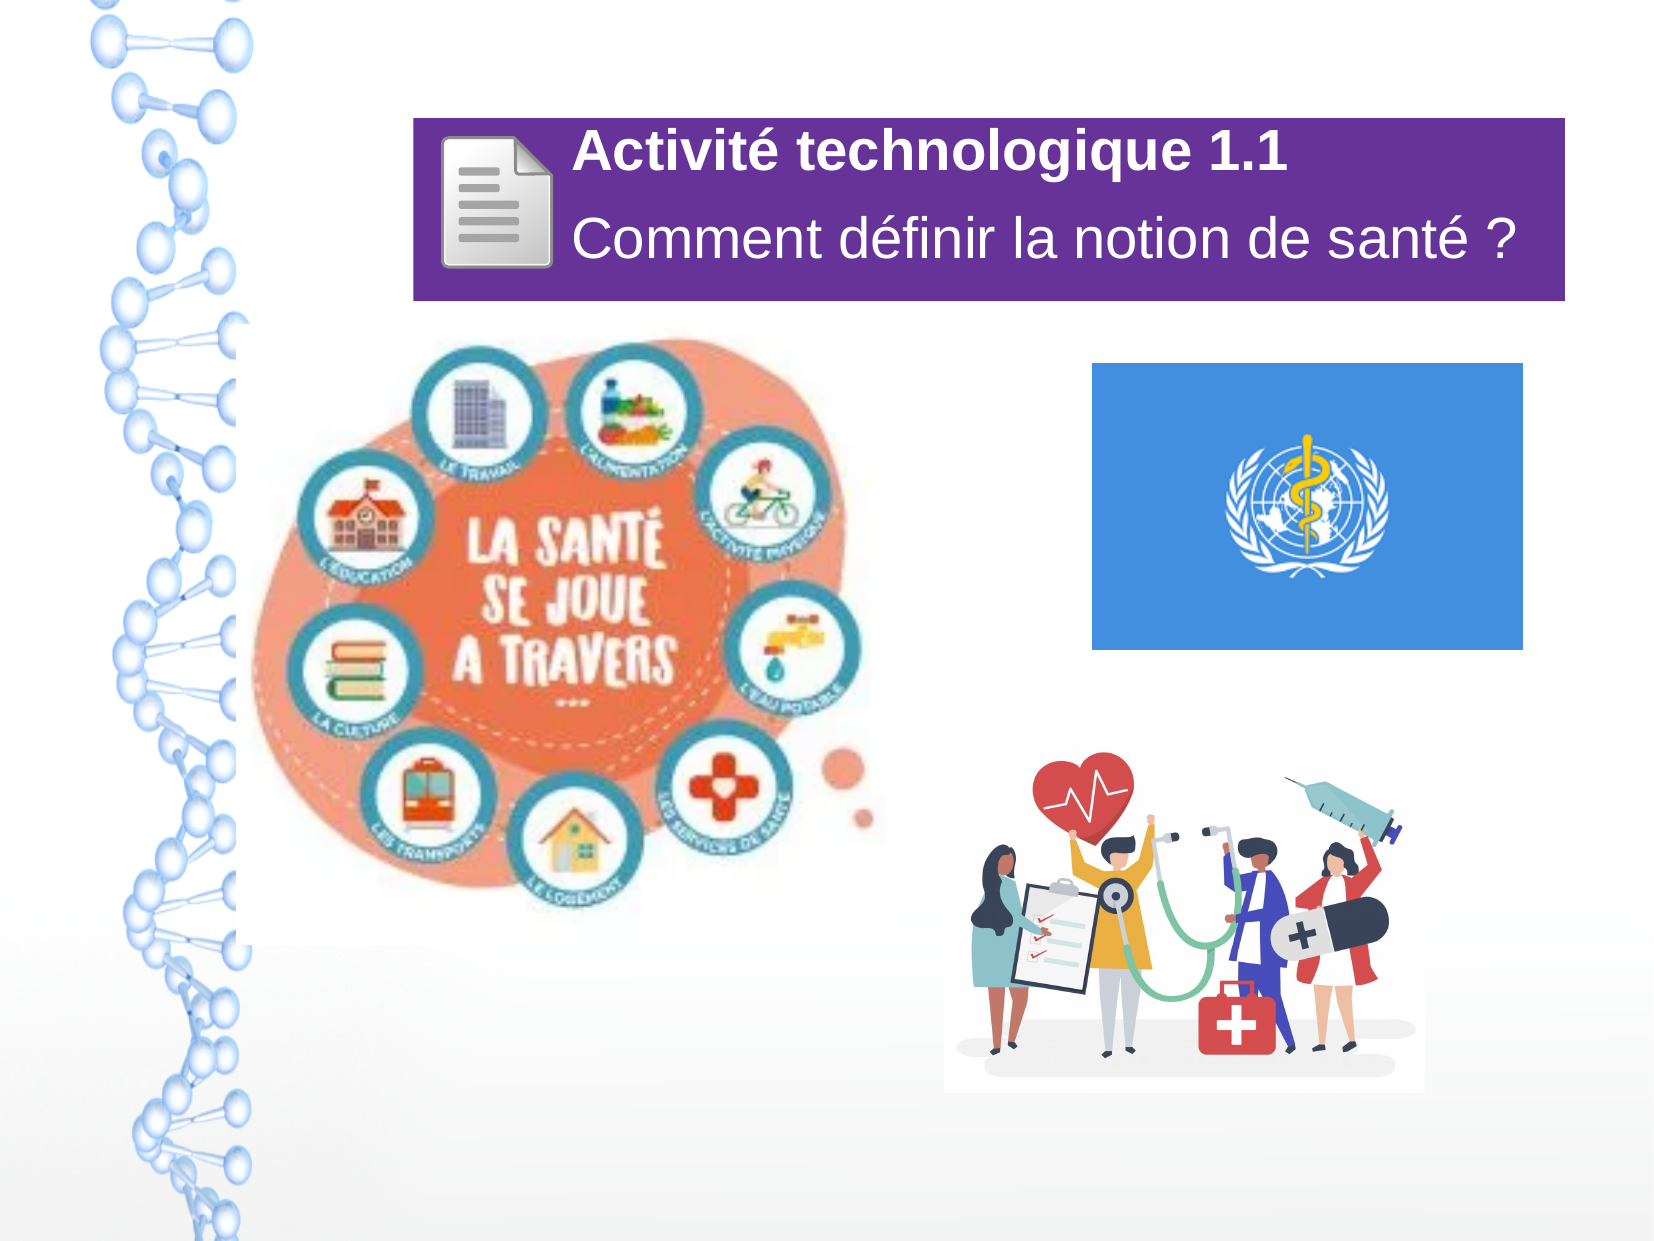

# Activité technologique 1.1
 Comment définir la notion de santé ?